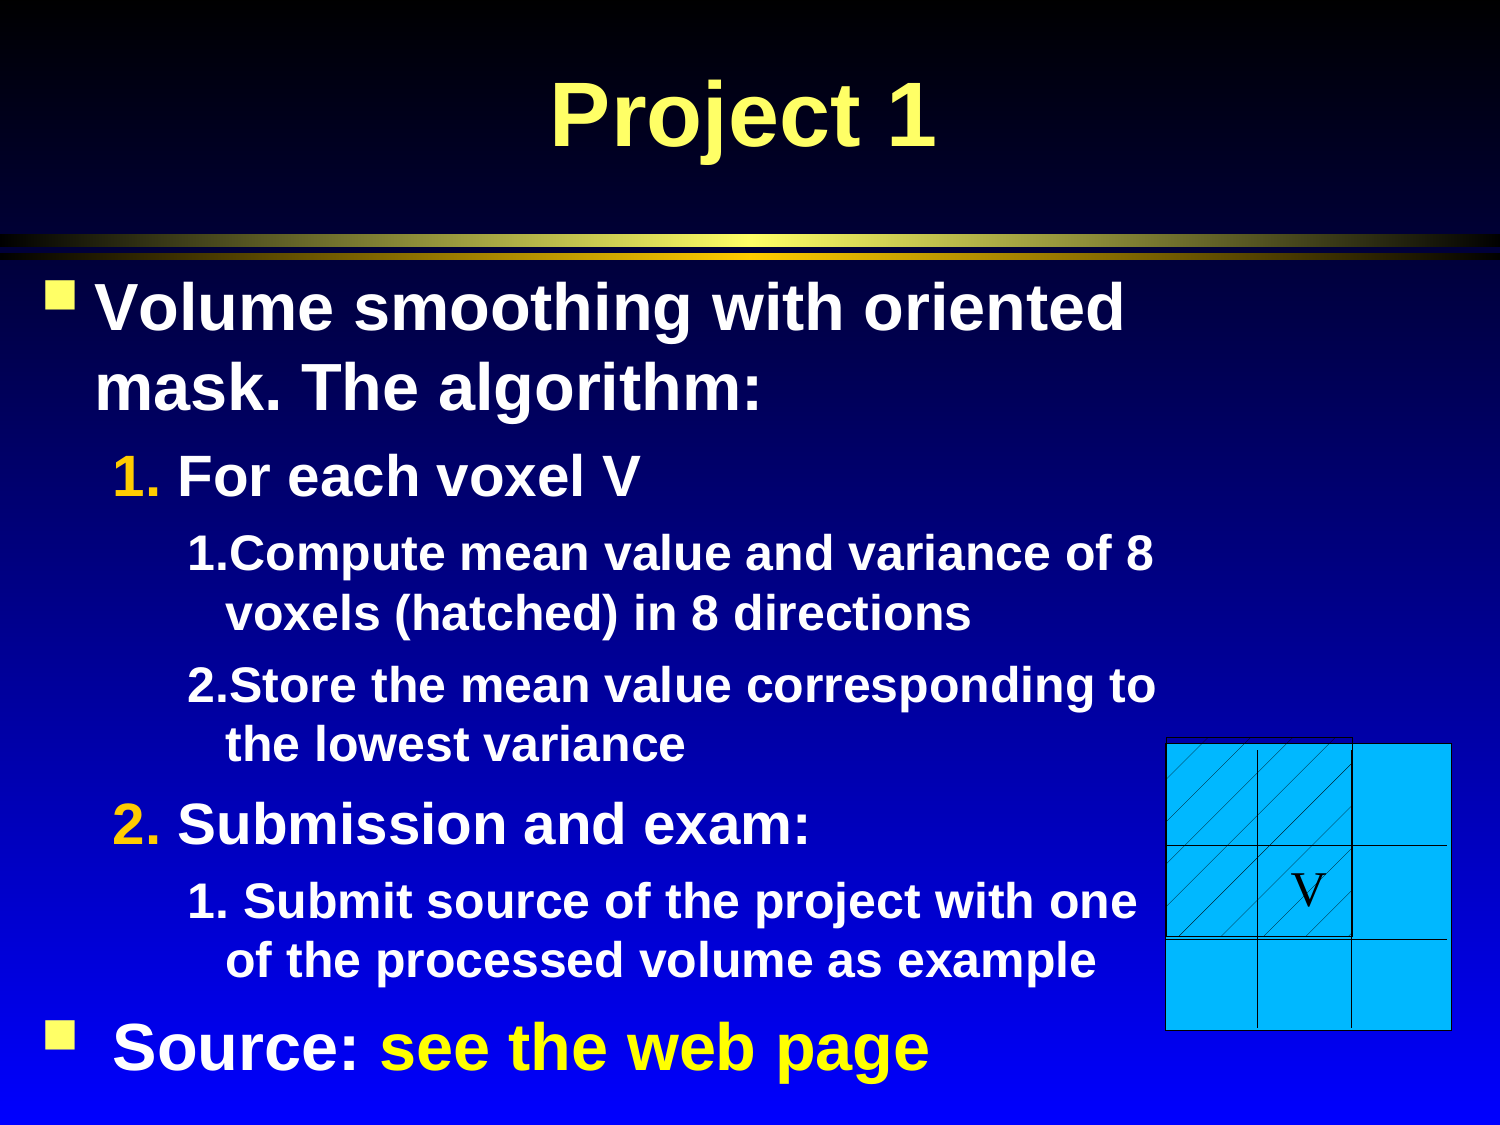

# Project 1
Volume smoothing with oriented mask. The algorithm:
 For each voxel V
Compute mean value and variance of 8 voxels (hatched) in 8 directions
Store the mean value corresponding to the lowest variance
 Submission and exam:
 Submit source of the project with one of the processed volume as example
 Source: see the web page
V